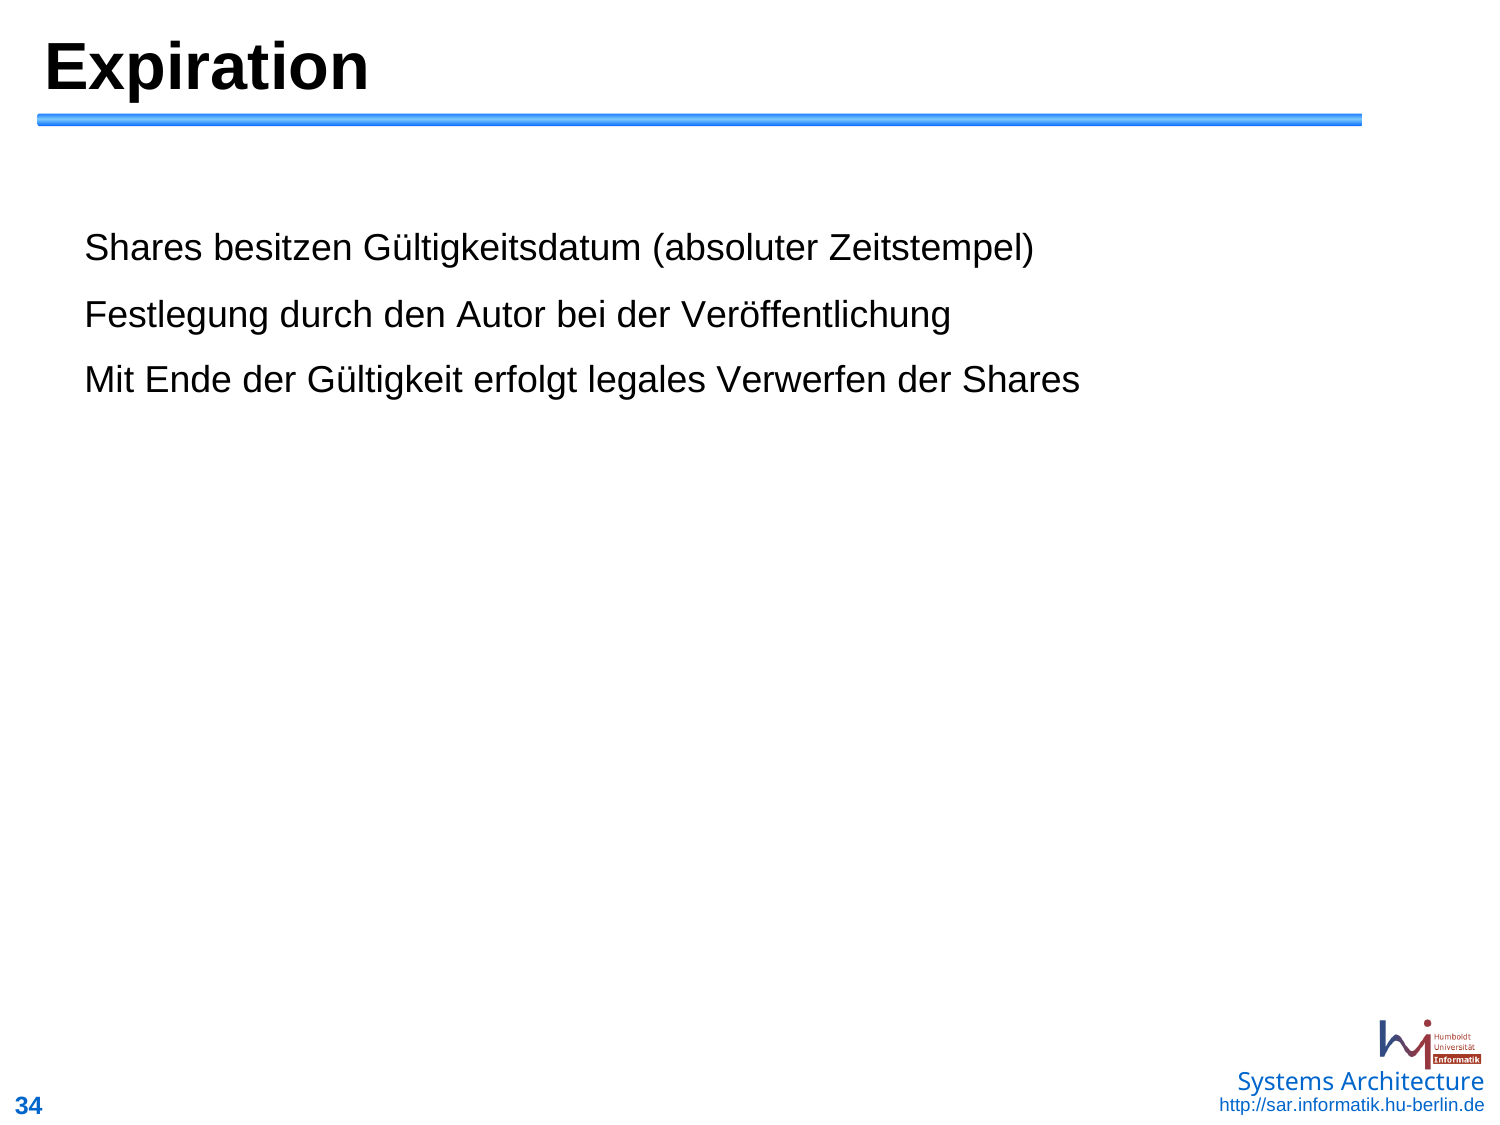

# Expiration
 Shares besitzen Gültigkeitsdatum (absoluter Zeitstempel)
 Festlegung durch den Autor bei der Veröffentlichung
 Mit Ende der Gültigkeit erfolgt legales Verwerfen der Shares